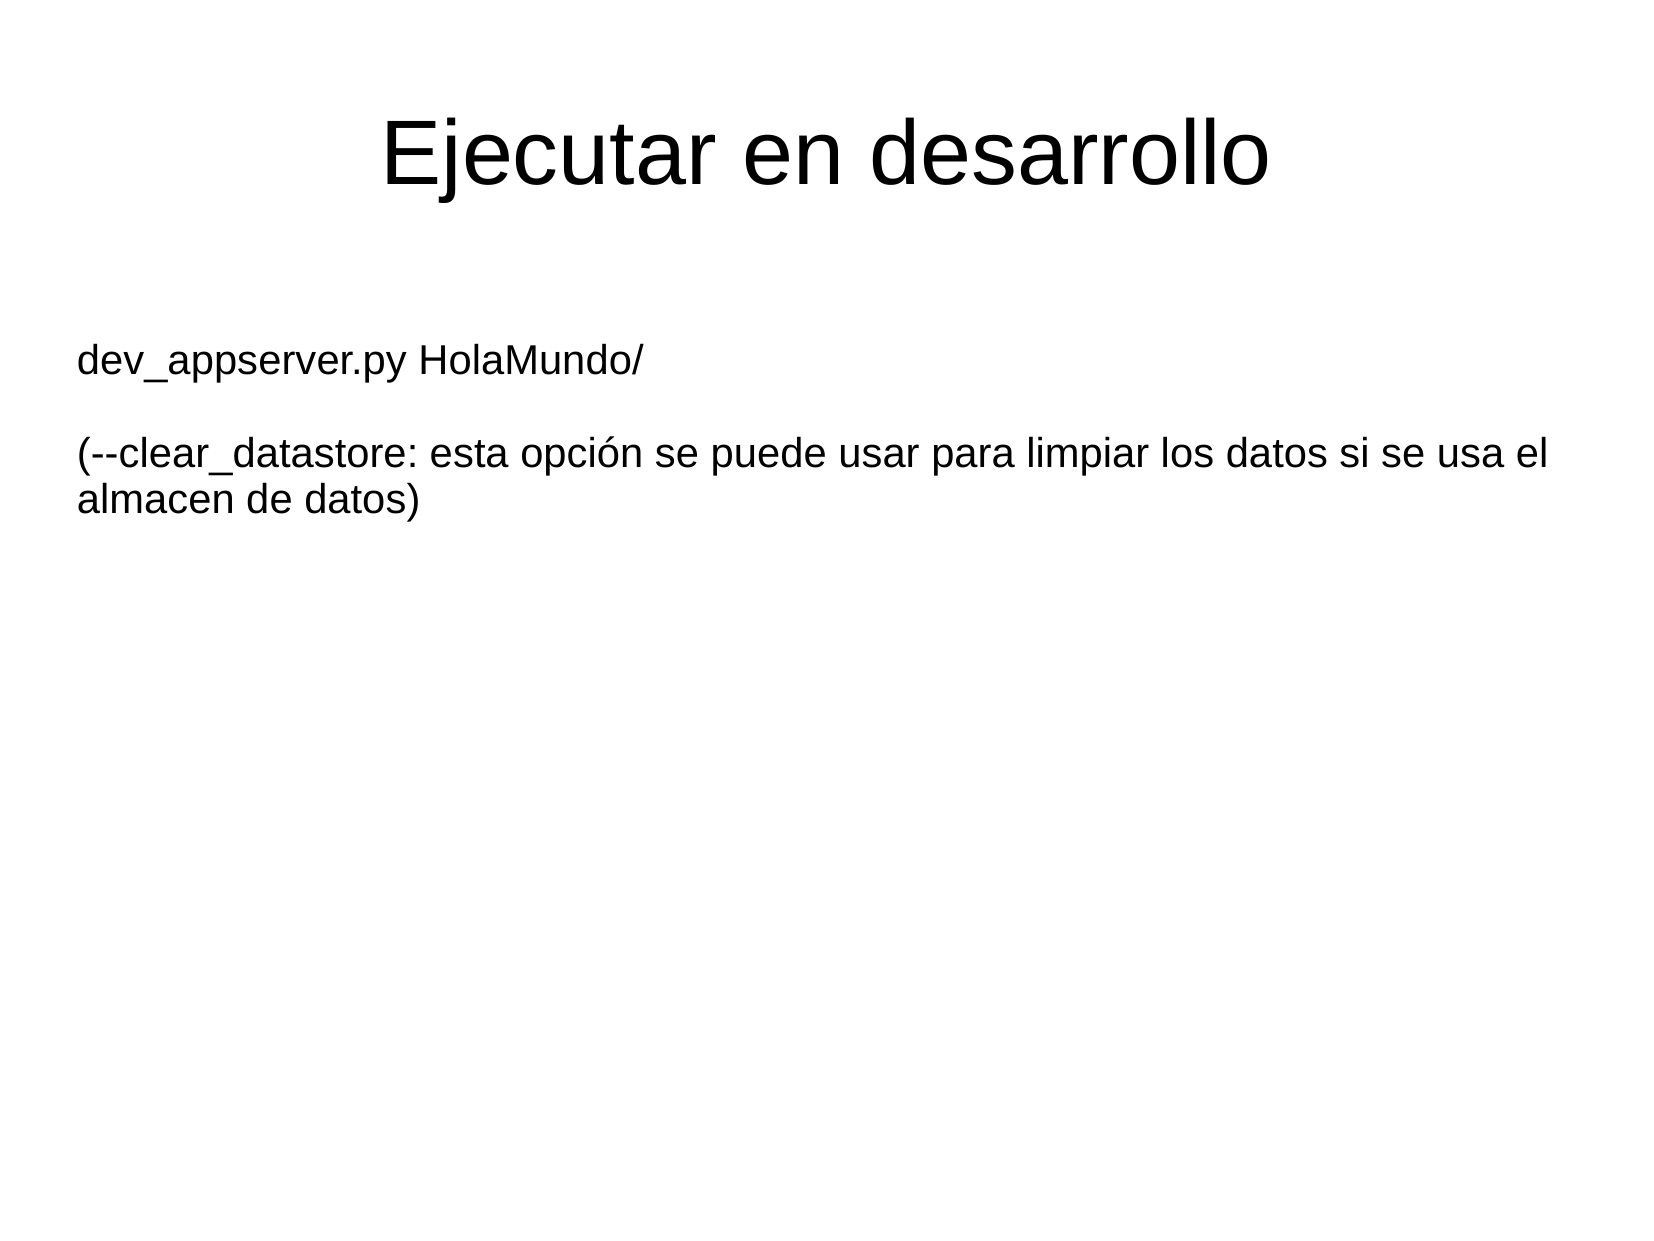

# Ejecutar en desarrollo
dev_appserver.py HolaMundo/
(--clear_datastore: esta opción se puede usar para limpiar los datos si se usa el almacen de datos)